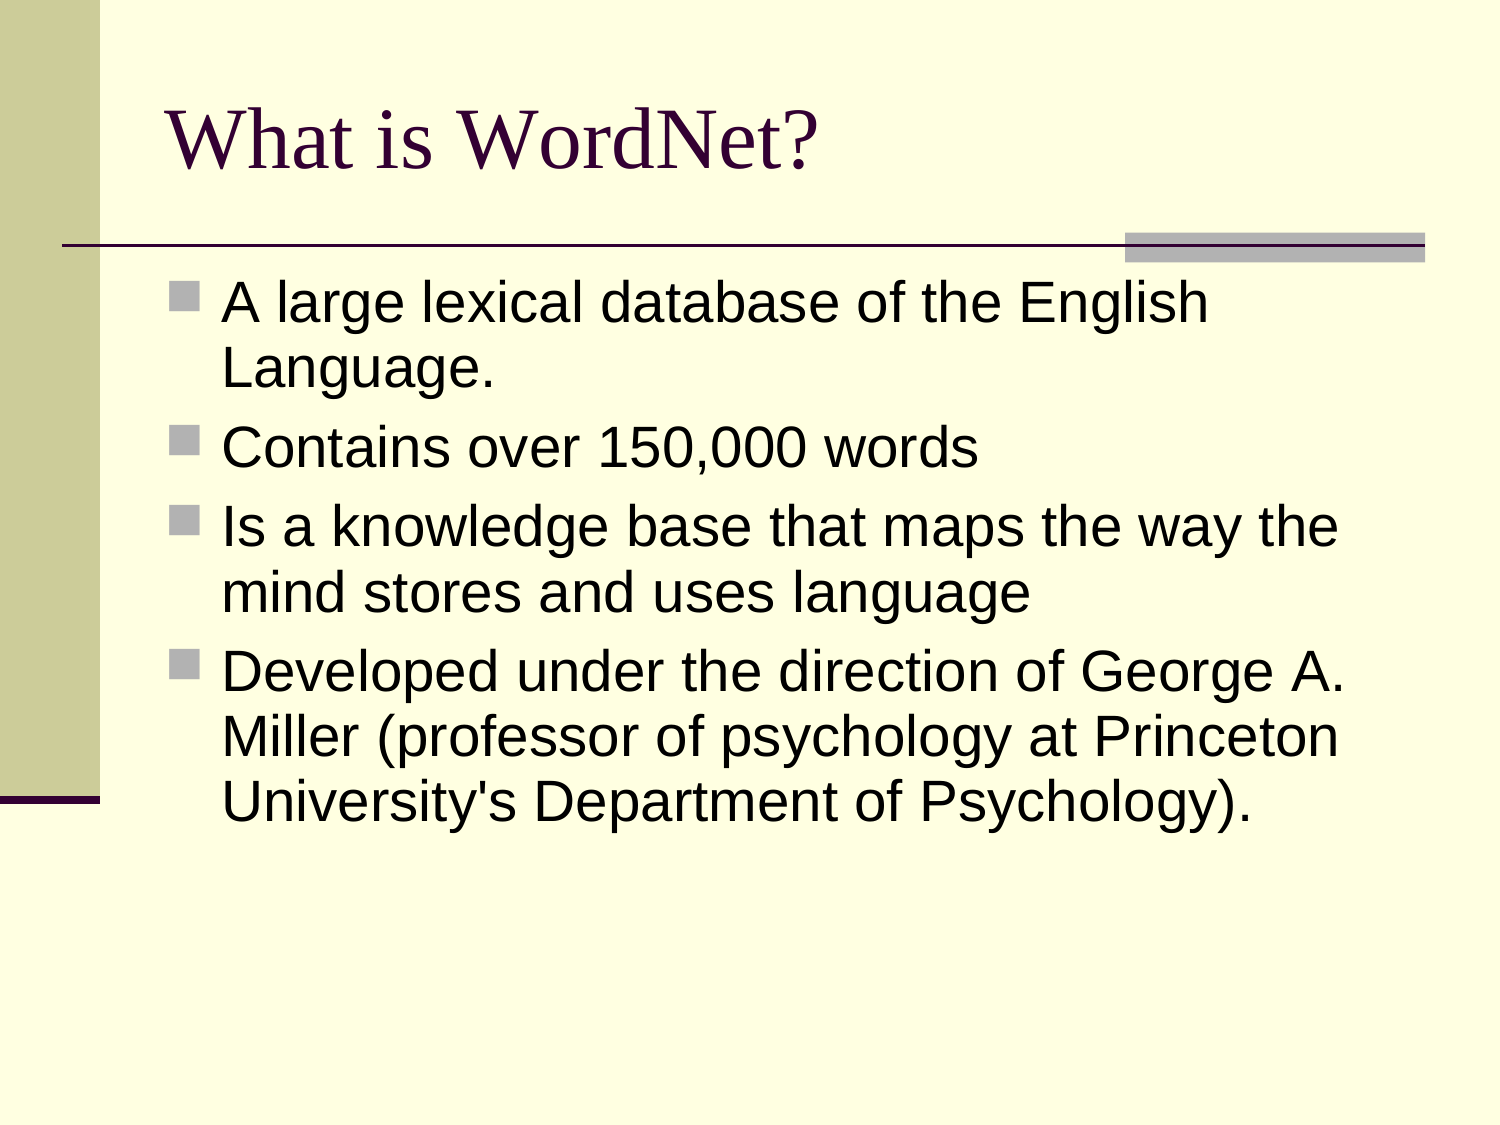

# What is WordNet?
A large lexical database of the English Language.
Contains over 150,000 words
Is a knowledge base that maps the way the mind stores and uses language
Developed under the direction of George A. Miller (professor of psychology at Princeton University's Department of Psychology).